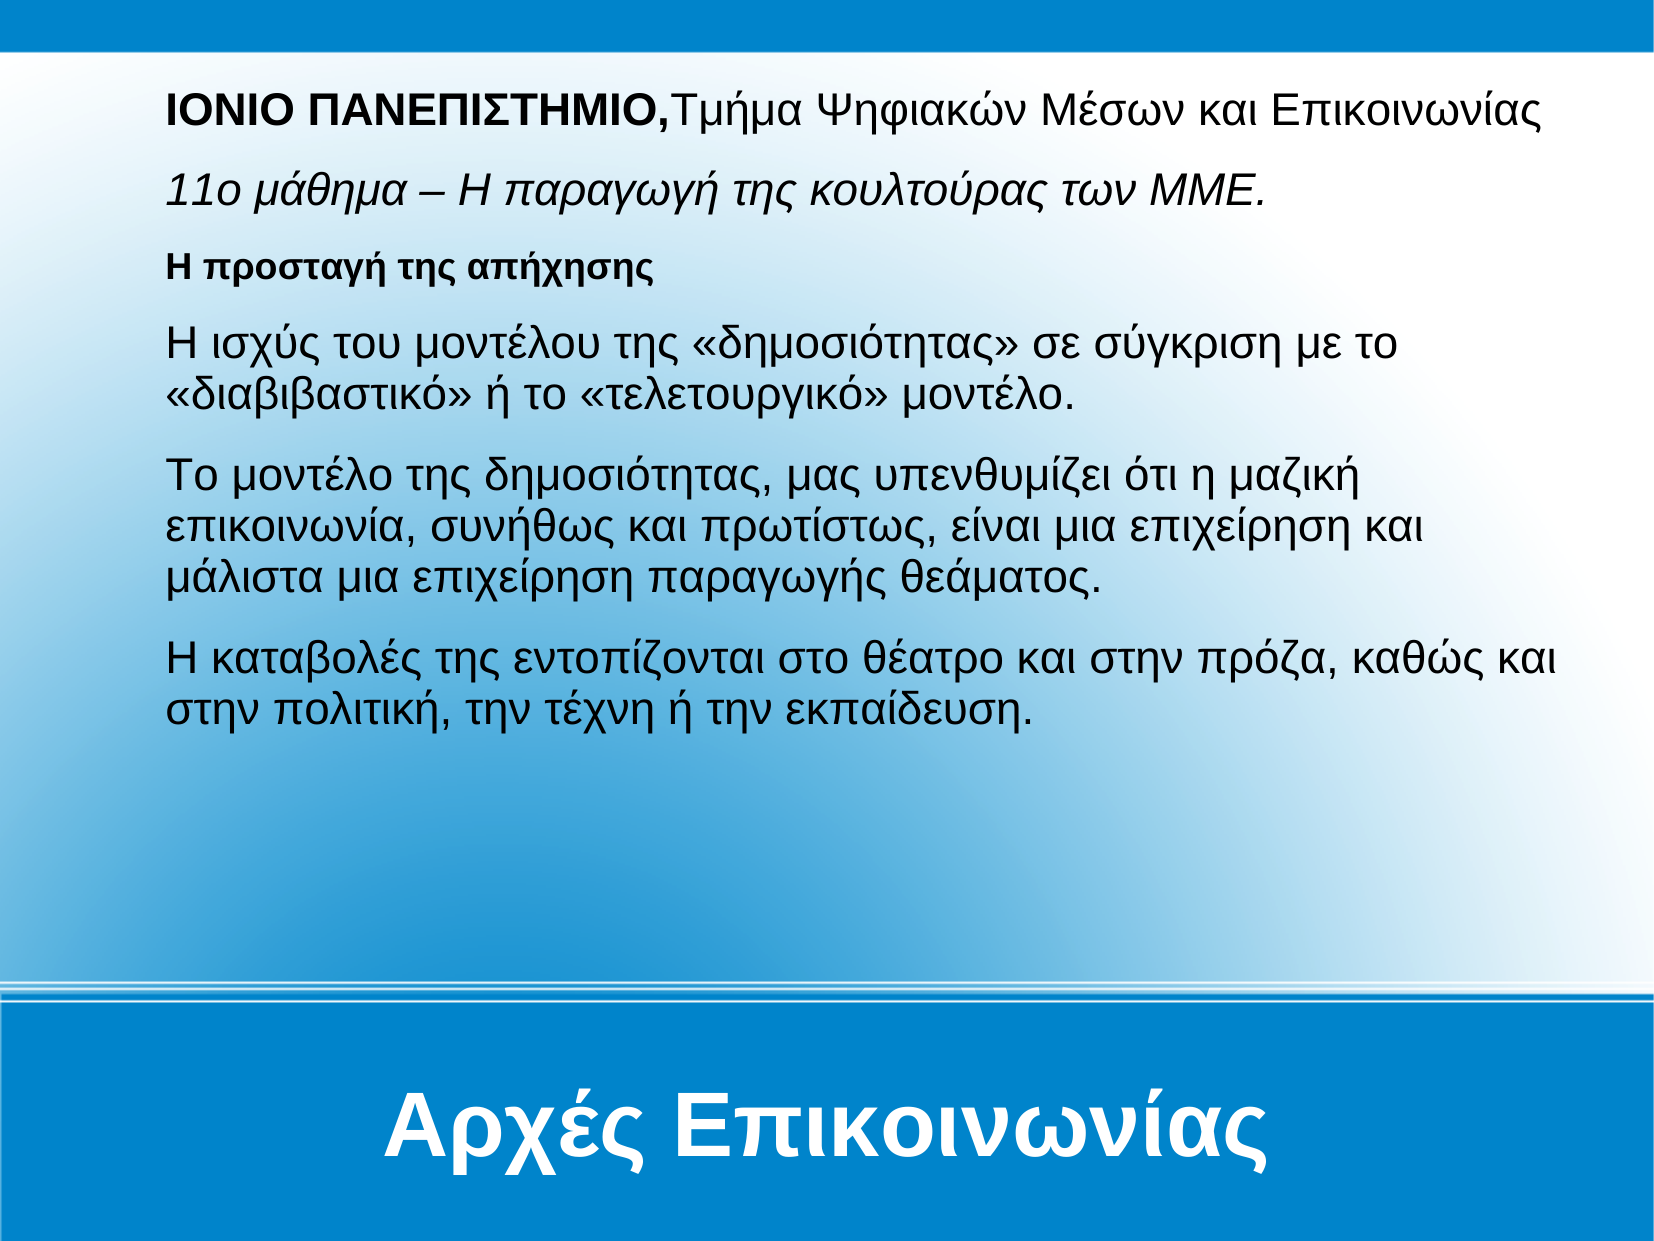

ΙΟΝΙΟ ΠΑΝΕΠΙΣΤΗΜΙΟ,Τμήμα Ψηφιακών Μέσων και Επικοινωνίας
11ο μάθημα – Η παραγωγή της κουλτούρας των ΜΜΕ.
Η προσταγή της απήχησης
Η ισχύς του μοντέλου της «δημοσιότητας» σε σύγκριση με το «διαβιβαστικό» ή το «τελετουργικό» μοντέλο.
Το μοντέλο της δημοσιότητας, μας υπενθυμίζει ότι η μαζική επικοινωνία, συνήθως και πρωτίστως, είναι μια επιχείρηση και μάλιστα μια επιχείρηση παραγωγής θεάματος.
Η καταβολές της εντοπίζονται στο θέατρο και στην πρόζα, καθώς και στην πολιτική, την τέχνη ή την εκπαίδευση.
# Αρχές Επικοινωνίας